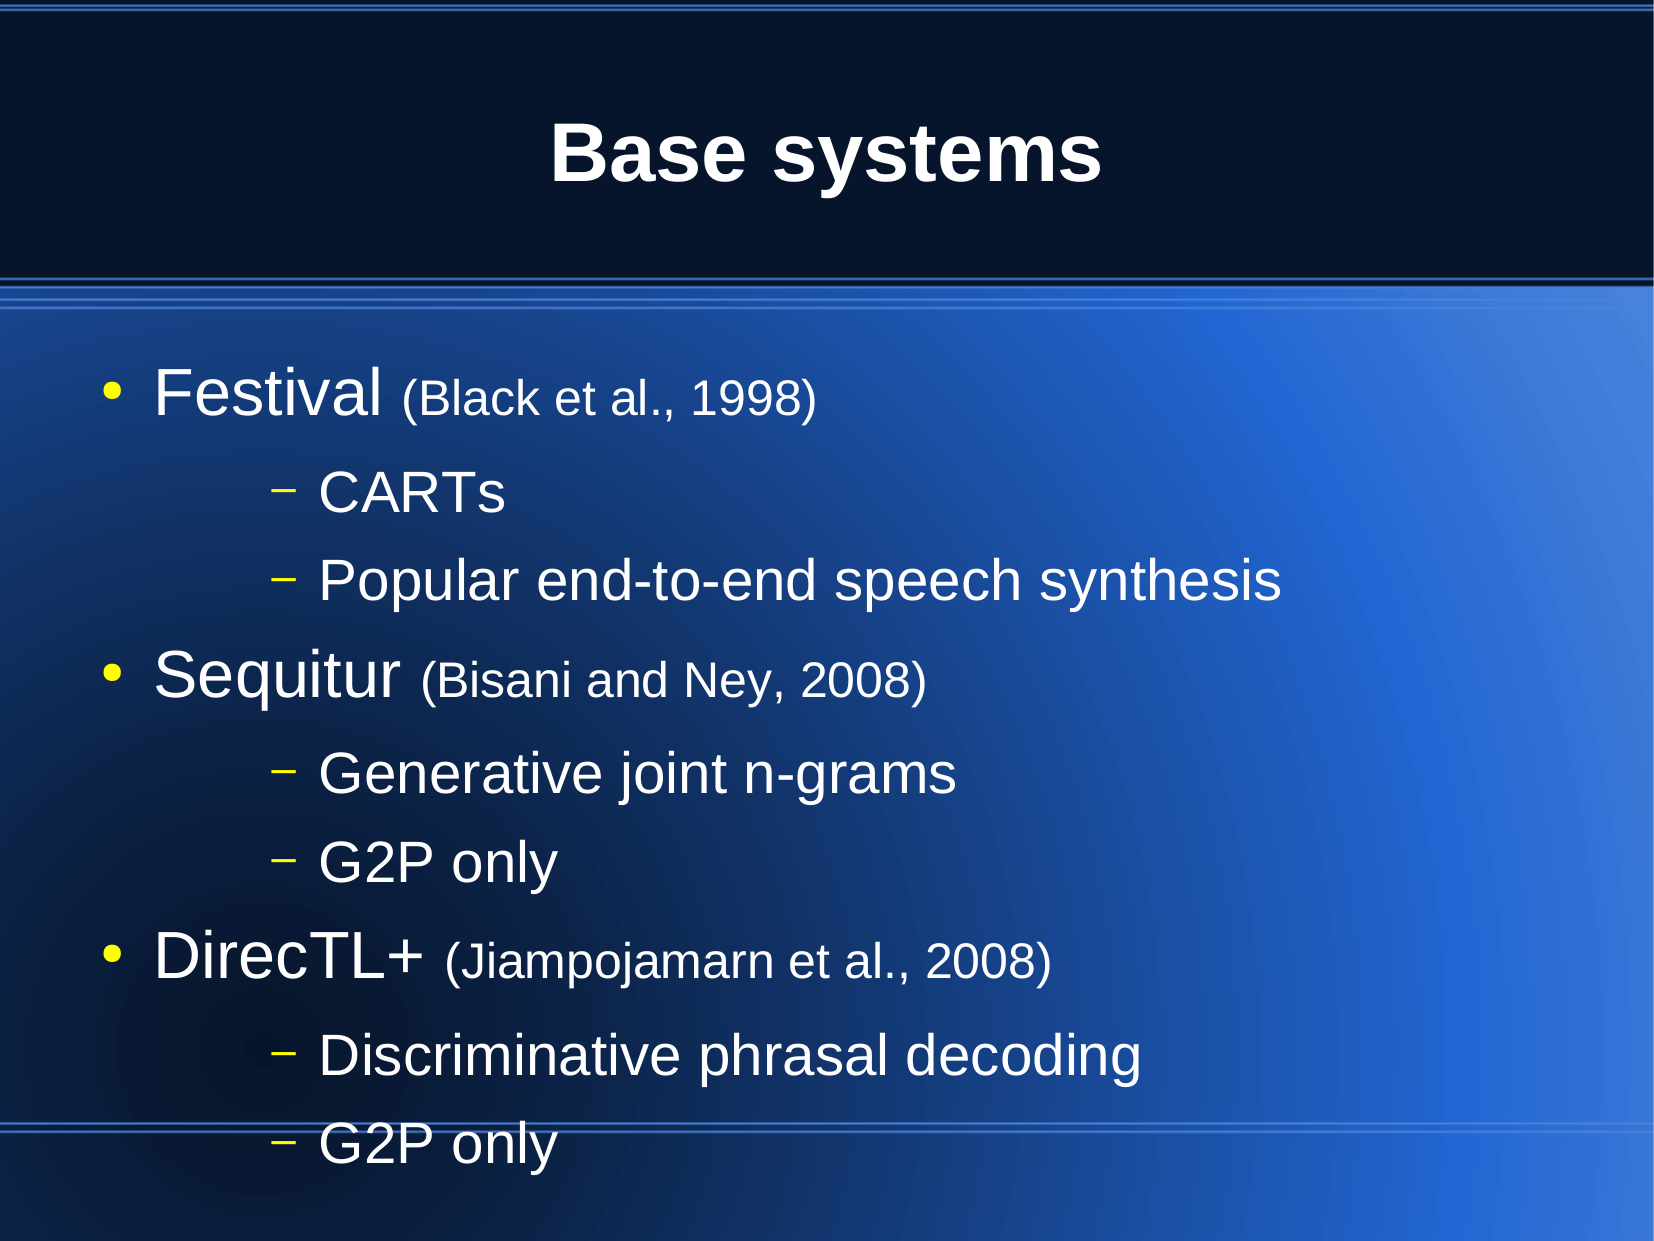

# Base systems
Festival (Black et al., 1998)
CARTs
Popular end-to-end speech synthesis
Sequitur (Bisani and Ney, 2008)
Generative joint n-grams
G2P only
DirecTL+ (Jiampojamarn et al., 2008)
Discriminative phrasal decoding
G2P only